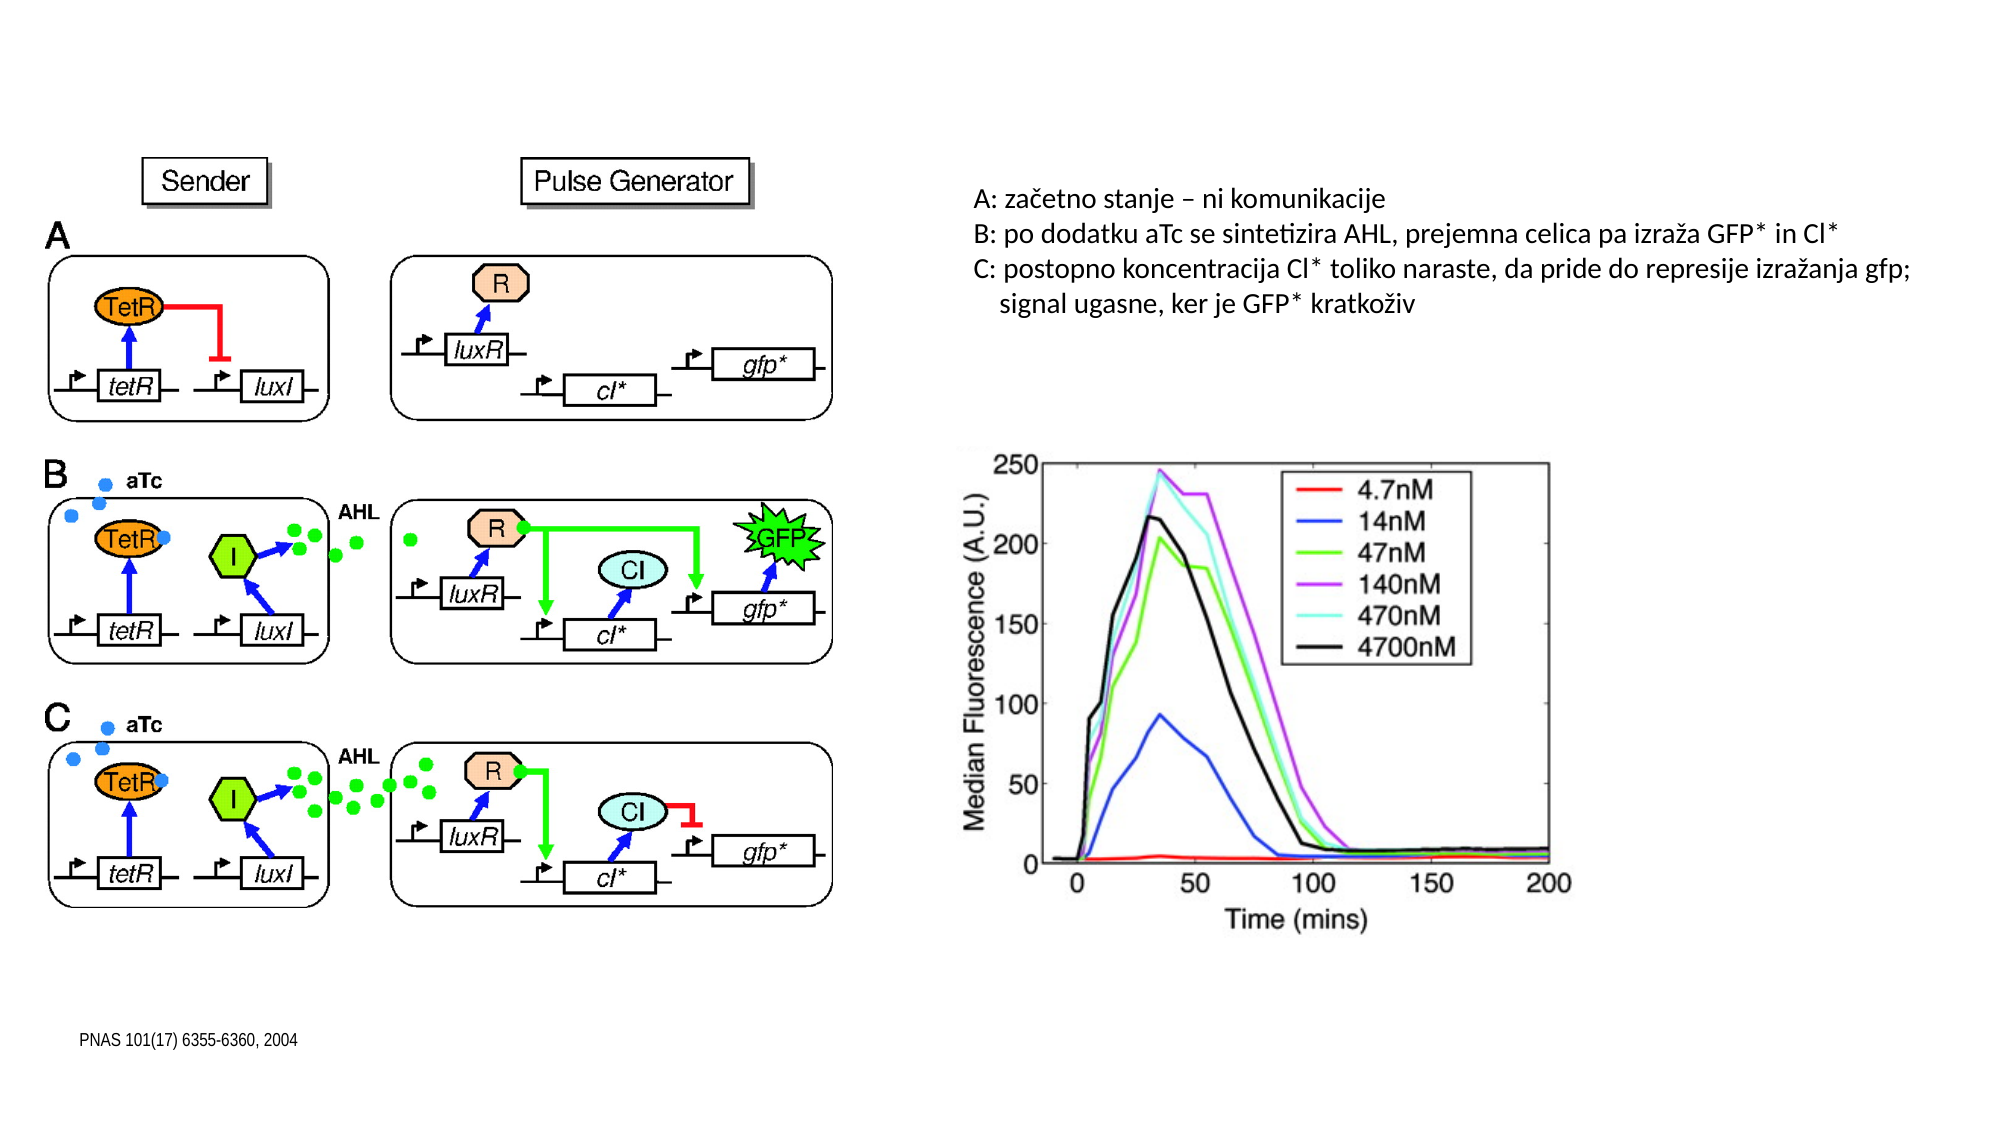

A: začetno stanje – ni komunikacije
B: po dodatku aTc se sintetizira AHL, prejemna celica pa izraža GFP* in Cl*
C: postopno koncentracija Cl* toliko naraste, da pride do represije izražanja gfp;
 signal ugasne, ker je GFP* kratkoživ
PNAS 101(17) 6355-6360, 2004